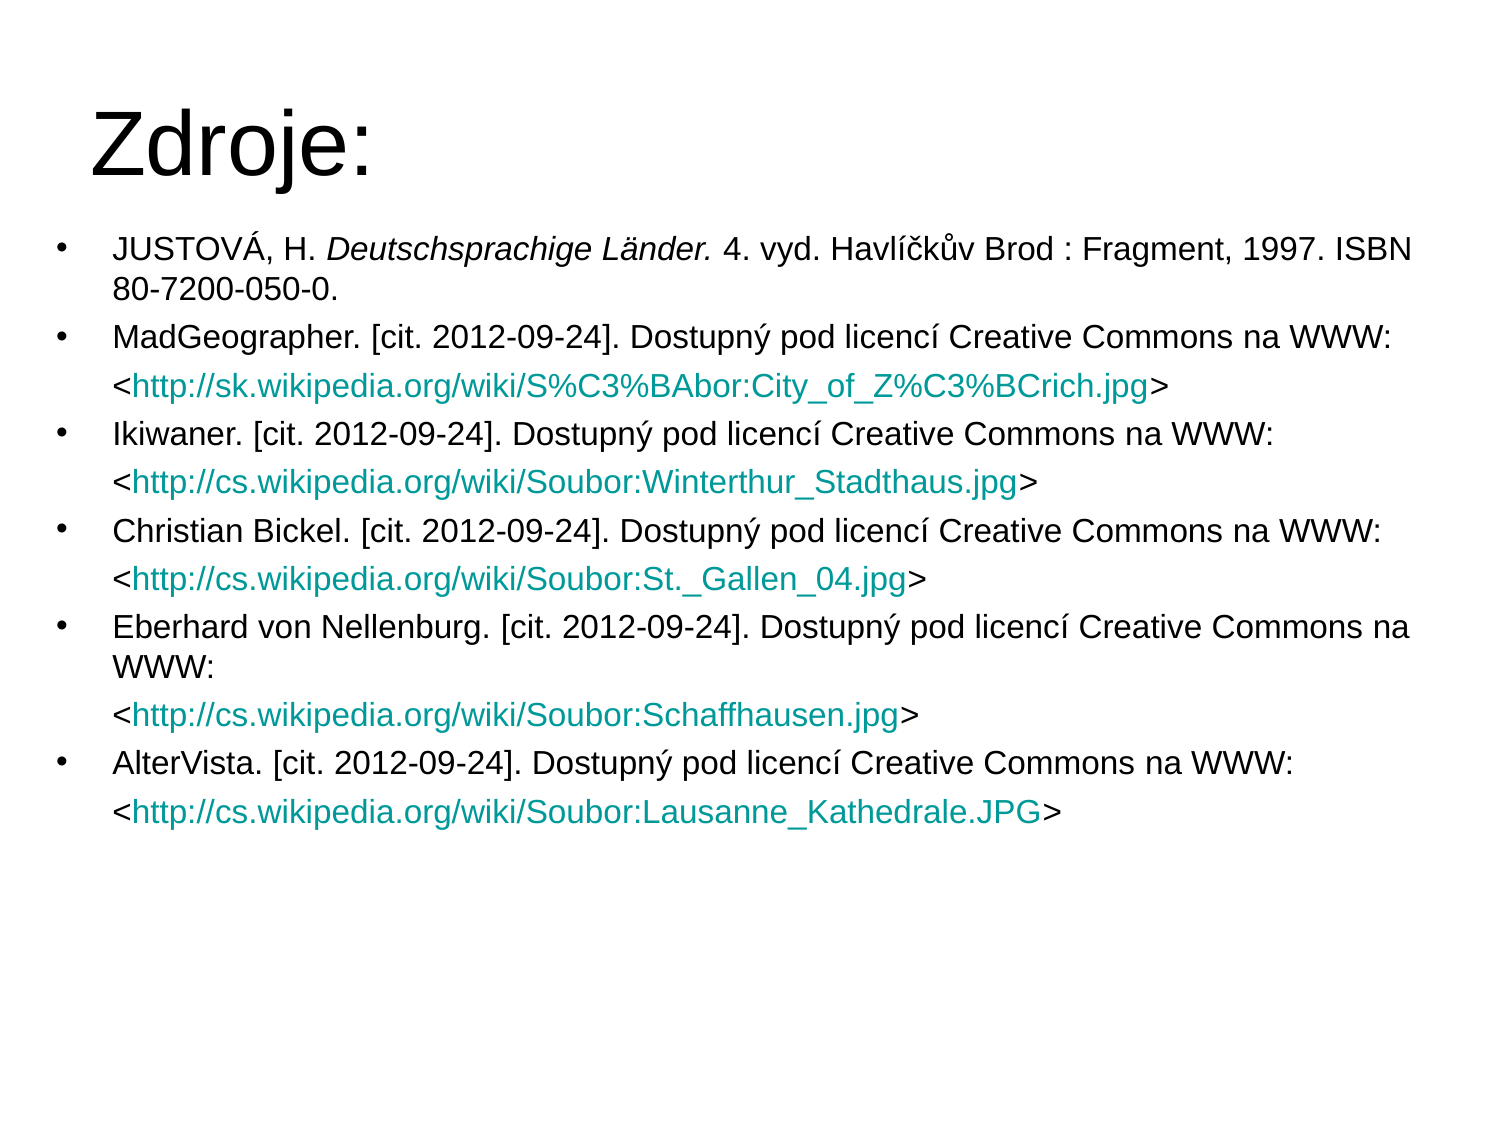

# Zdroje:
JUSTOVÁ, H. Deutschsprachige Länder. 4. vyd. Havlíčkův Brod : Fragment, 1997. ISBN 80-7200-050-0.
MadGeographer. [cit. 2012-09-24]. Dostupný pod licencí Creative Commons na WWW:
	<http://sk.wikipedia.org/wiki/S%C3%BAbor:City_of_Z%C3%BCrich.jpg>
Ikiwaner. [cit. 2012-09-24]. Dostupný pod licencí Creative Commons na WWW:
	<http://cs.wikipedia.org/wiki/Soubor:Winterthur_Stadthaus.jpg>
Christian Bickel. [cit. 2012-09-24]. Dostupný pod licencí Creative Commons na WWW:
	<http://cs.wikipedia.org/wiki/Soubor:St._Gallen_04.jpg>
Eberhard von Nellenburg. [cit. 2012-09-24]. Dostupný pod licencí Creative Commons na WWW:
	<http://cs.wikipedia.org/wiki/Soubor:Schaffhausen.jpg>
AlterVista. [cit. 2012-09-24]. Dostupný pod licencí Creative Commons na WWW:
	<http://cs.wikipedia.org/wiki/Soubor:Lausanne_Kathedrale.JPG>